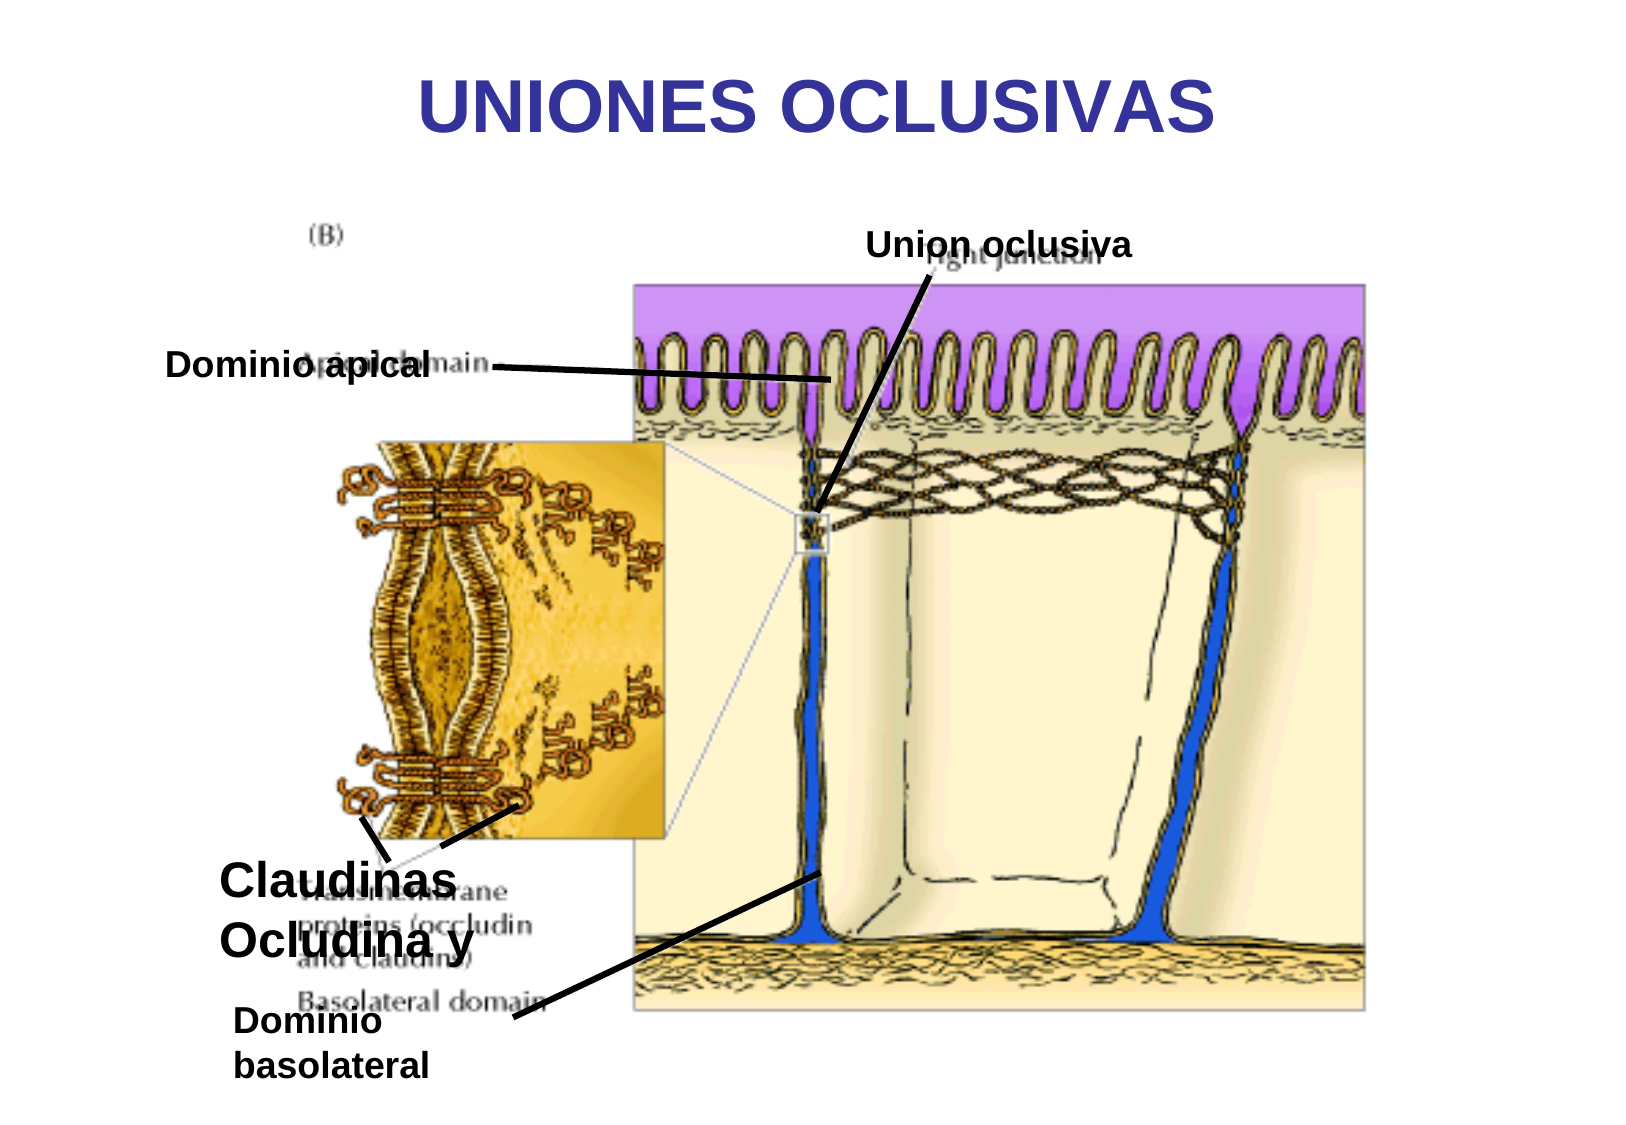

UNIONES OCLUSIVAS
Union oclusiva
Dominio apical
Claudinas Ocludina y
Dominio basolateral